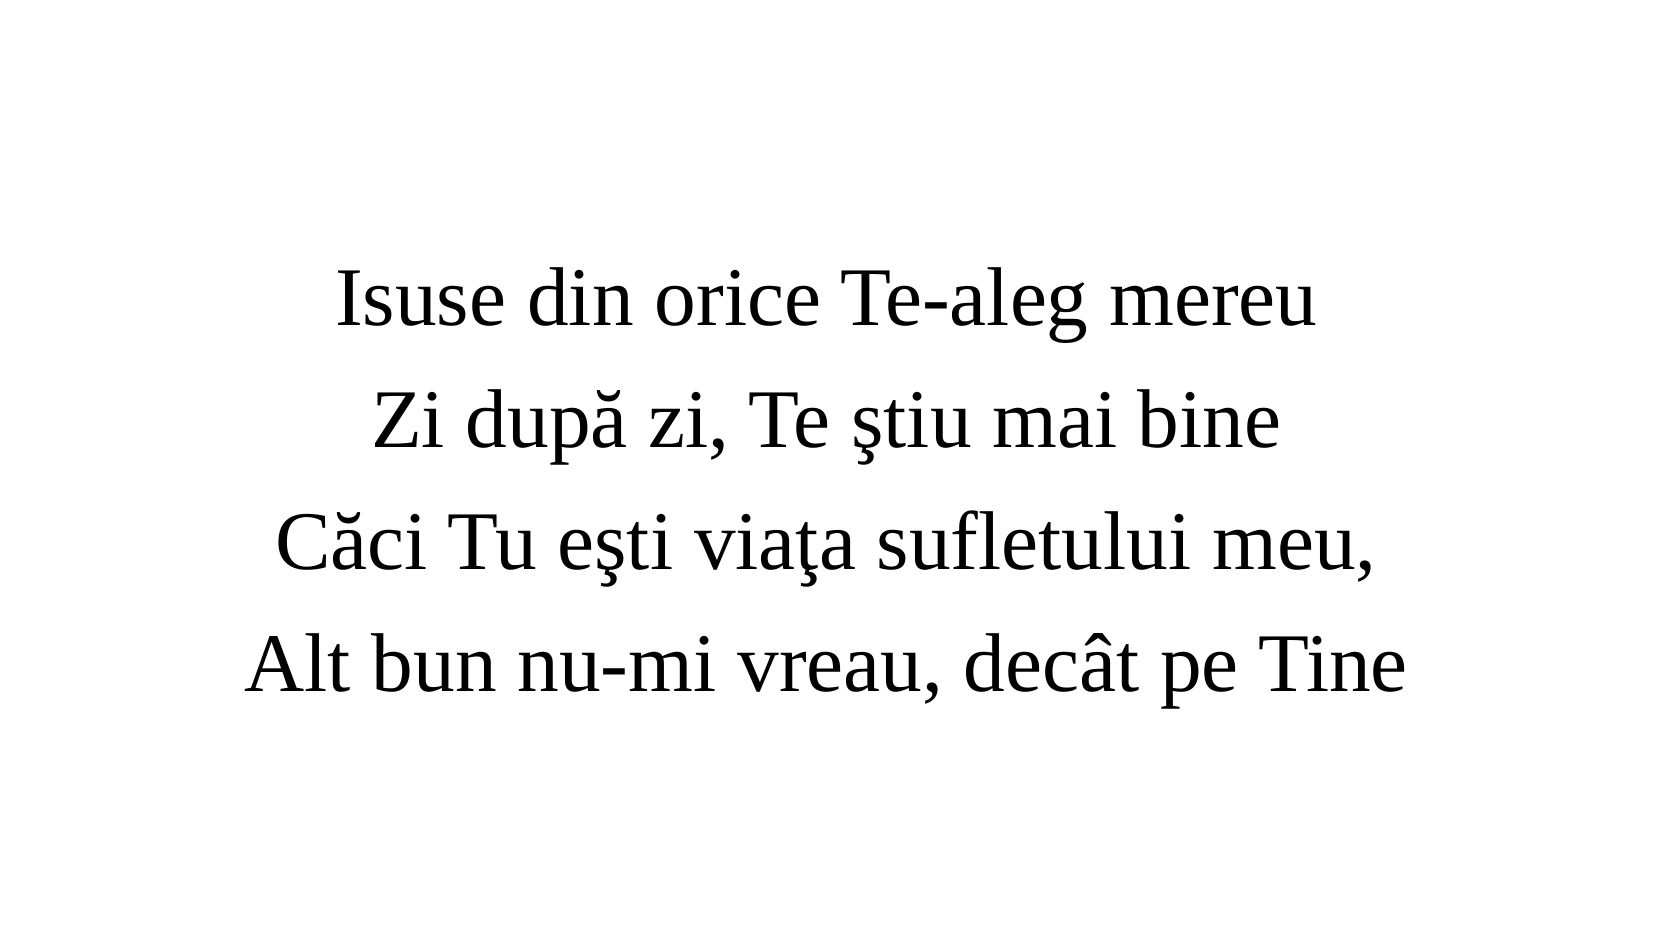

# Isuse din orice Te-aleg mereu
Zi după zi, Te ştiu mai bine
Căci Tu eşti viaţa sufletului meu,
Alt bun nu-mi vreau, decât pe Tine